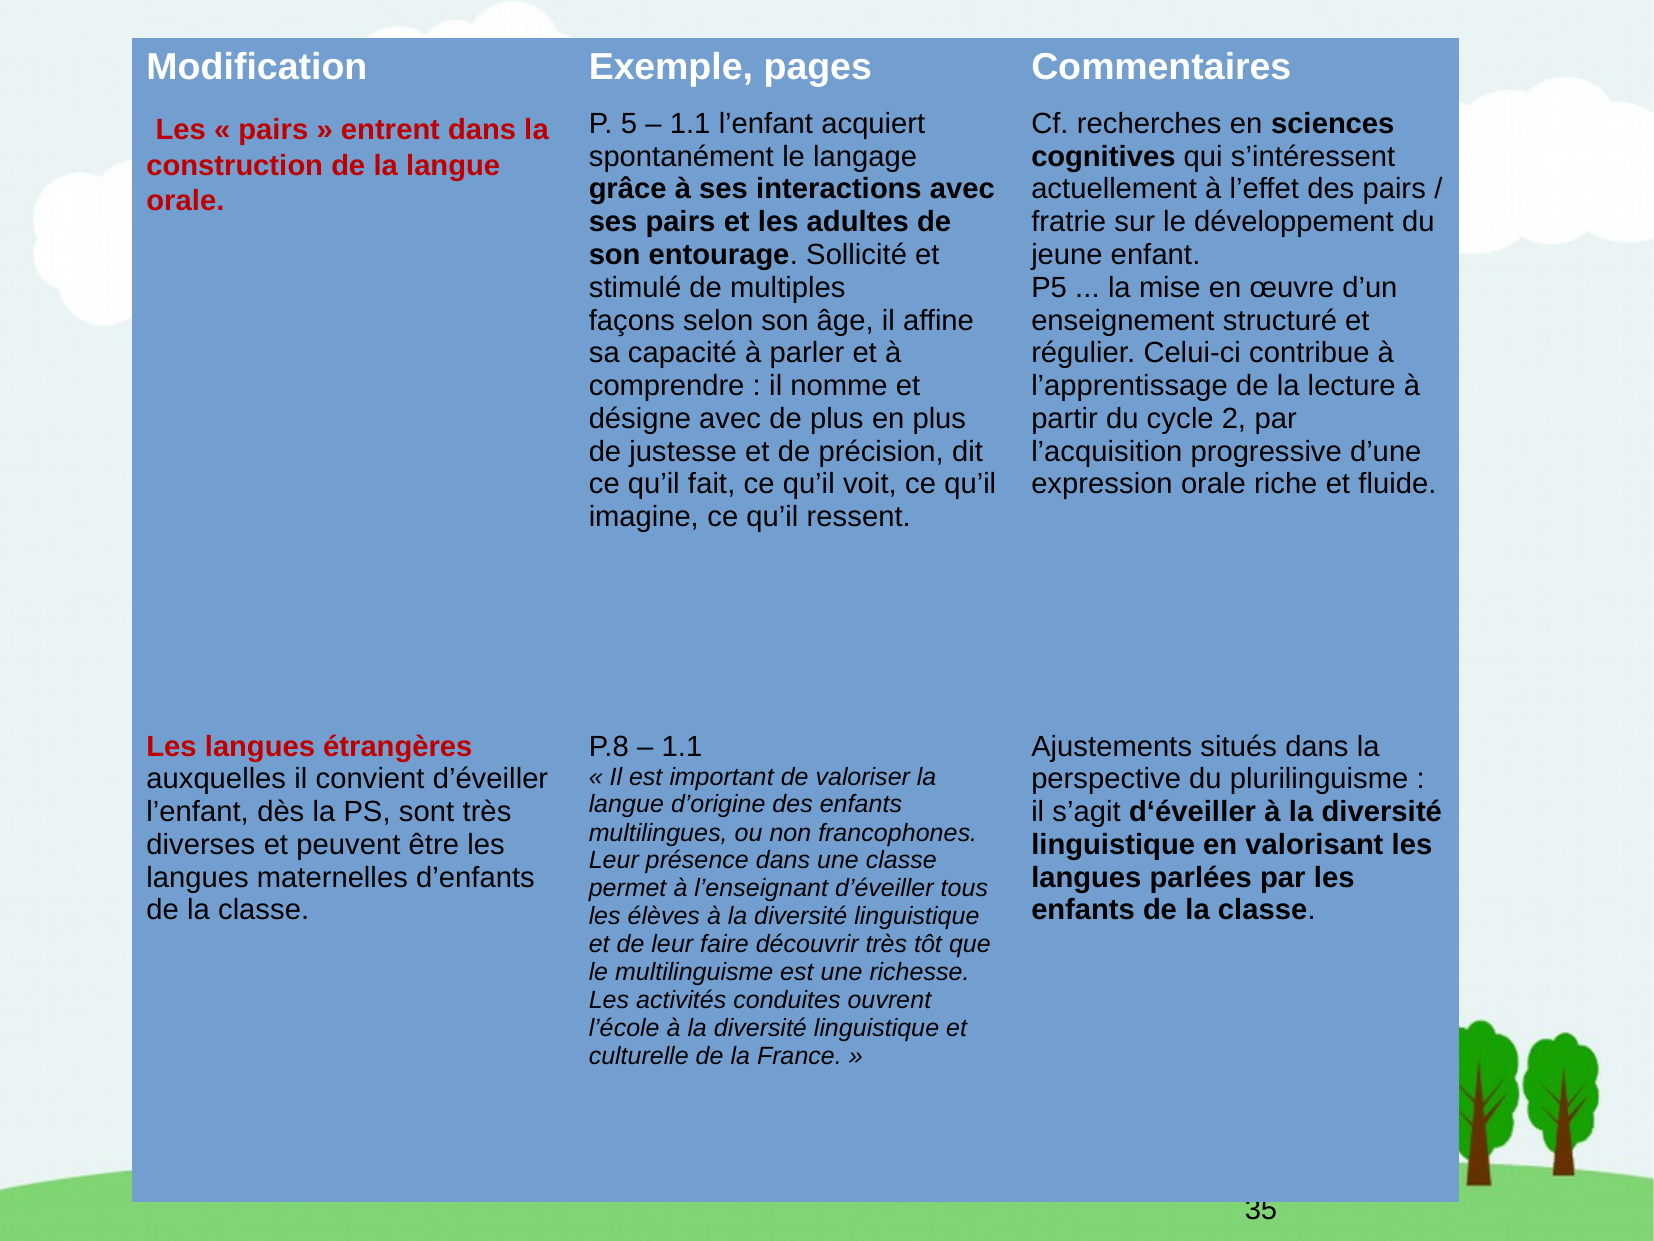

| Modification | Exemple, pages | Commentaires |
| --- | --- | --- |
| Les « pairs » entrent dans la construction de la langue orale. | P. 5 – 1.1 l’enfant acquiert spontanément le langage grâce à ses interactions avec ses pairs et les adultes de son entourage. Sollicité et stimulé de multiples façons selon son âge, il affine sa capacité à parler et à comprendre : il nomme et désigne avec de plus en plus de justesse et de précision, dit ce qu’il fait, ce qu’il voit, ce qu’il imagine, ce qu’il ressent. | Cf. recherches en sciences cognitives qui s’intéressent actuellement à l’effet des pairs / fratrie sur le développement du jeune enfant. P5 ... la mise en œuvre d’un enseignement structuré et régulier. Celui-ci contribue à l’apprentissage de la lecture à partir du cycle 2, par l’acquisition progressive d’une expression orale riche et fluide. |
| Les langues étrangères auxquelles il convient d’éveiller l’enfant, dès la PS, sont très diverses et peuvent être les langues maternelles d’enfants de la classe. | P.8 – 1.1 « Il est important de valoriser la langue d’origine des enfants multilingues, ou non francophones. Leur présence dans une classe permet à l’enseignant d’éveiller tous les élèves à la diversité linguistique et de leur faire découvrir très tôt que le multilinguisme est une richesse. Les activités conduites ouvrent l’école à la diversité linguistique et culturelle de la France. » | Ajustements situés dans la perspective du plurilinguisme : il s’agit d‘éveiller à la diversité linguistique en valorisant les langues parlées par les enfants de la classe. |